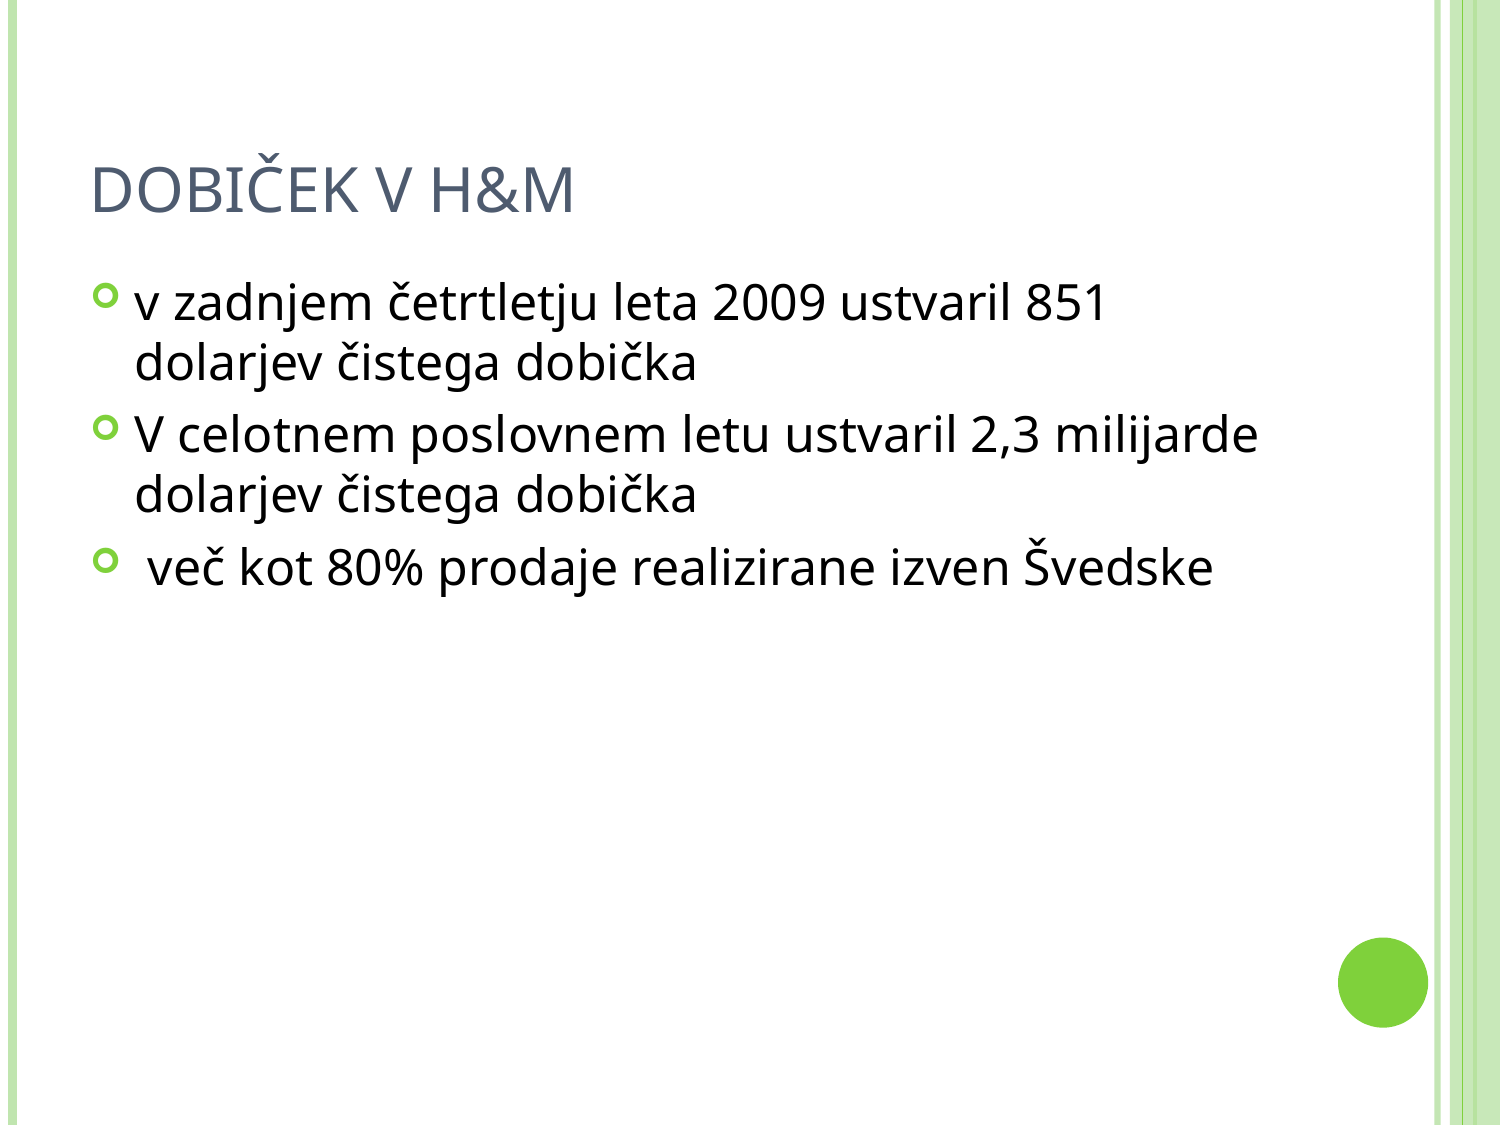

# DOBIČEK V H&M
v zadnjem četrtletju leta 2009 ustvaril 851 dolarjev čistega dobička
V celotnem poslovnem letu ustvaril 2,3 milijarde dolarjev čistega dobička
 več kot 80% prodaje realizirane izven Švedske